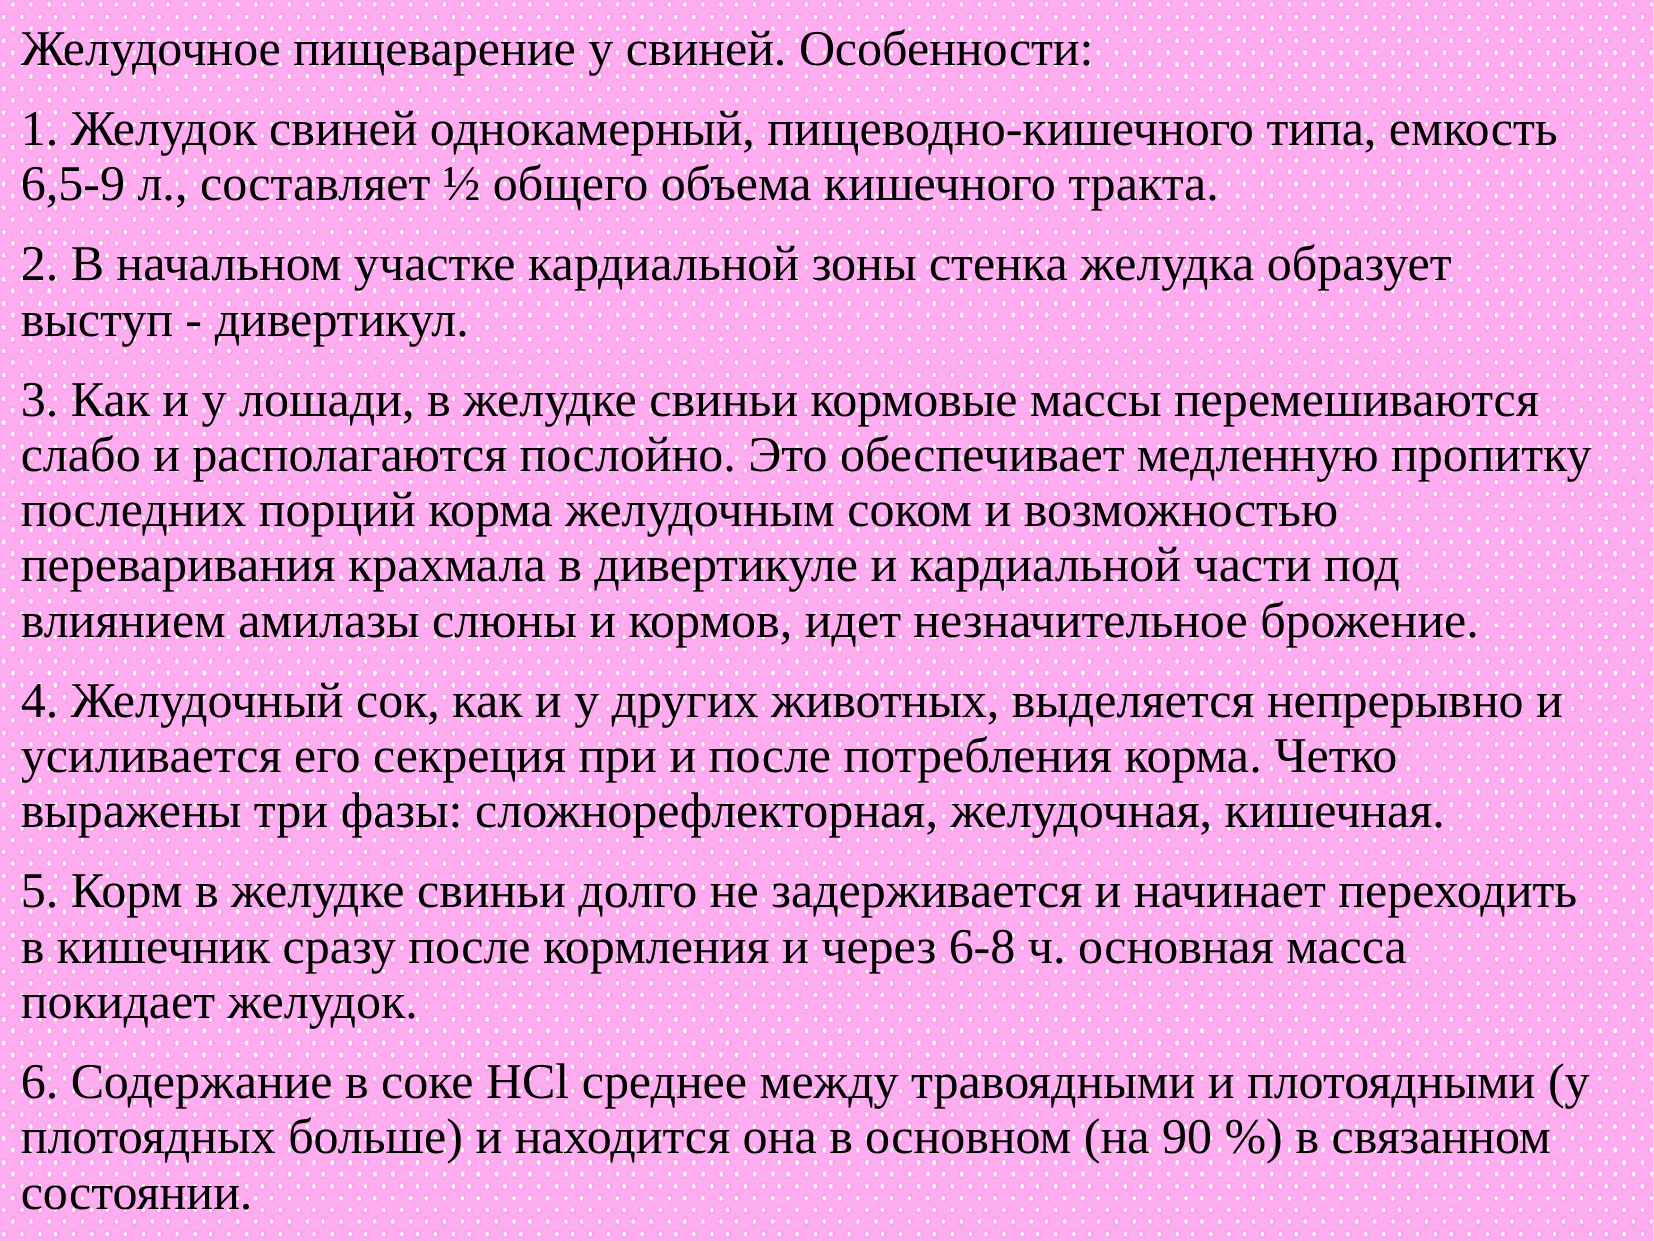

Желудочное пищеварение у свиней. Особенности:
1. Желудок свиней однокамерный, пищеводно-кишечного типа, емкость 6,5-9 л., составляет ½ общего объема кишечного тракта.
2. В начальном участке кардиальной зоны стенка желудка образует выступ - дивертикул.
3. Как и у лошади, в желудке свиньи кормовые массы перемешиваются слабо и располагаются послойно. Это обеспечивает медленную пропитку последних порций корма желудочным соком и возможностью переваривания крахмала в дивертикуле и кардиальной части под влиянием амилазы слюны и кормов, идет незначительное брожение.
4. Желудочный сок, как и у других животных, выделяется непрерывно и усиливается его секреция при и после потребления корма. Четко выражены три фазы: сложнорефлекторная, желудочная, кишечная.
5. Корм в желудке свиньи долго не задерживается и начинает переходить в кишечник сразу после кормления и через 6-8 ч. основная масса покидает желудок.
6. Содержание в соке HCl среднее между травоядными и плотоядными (у плотоядных больше) и находится она в основном (на 90 %) в связанном состоянии.